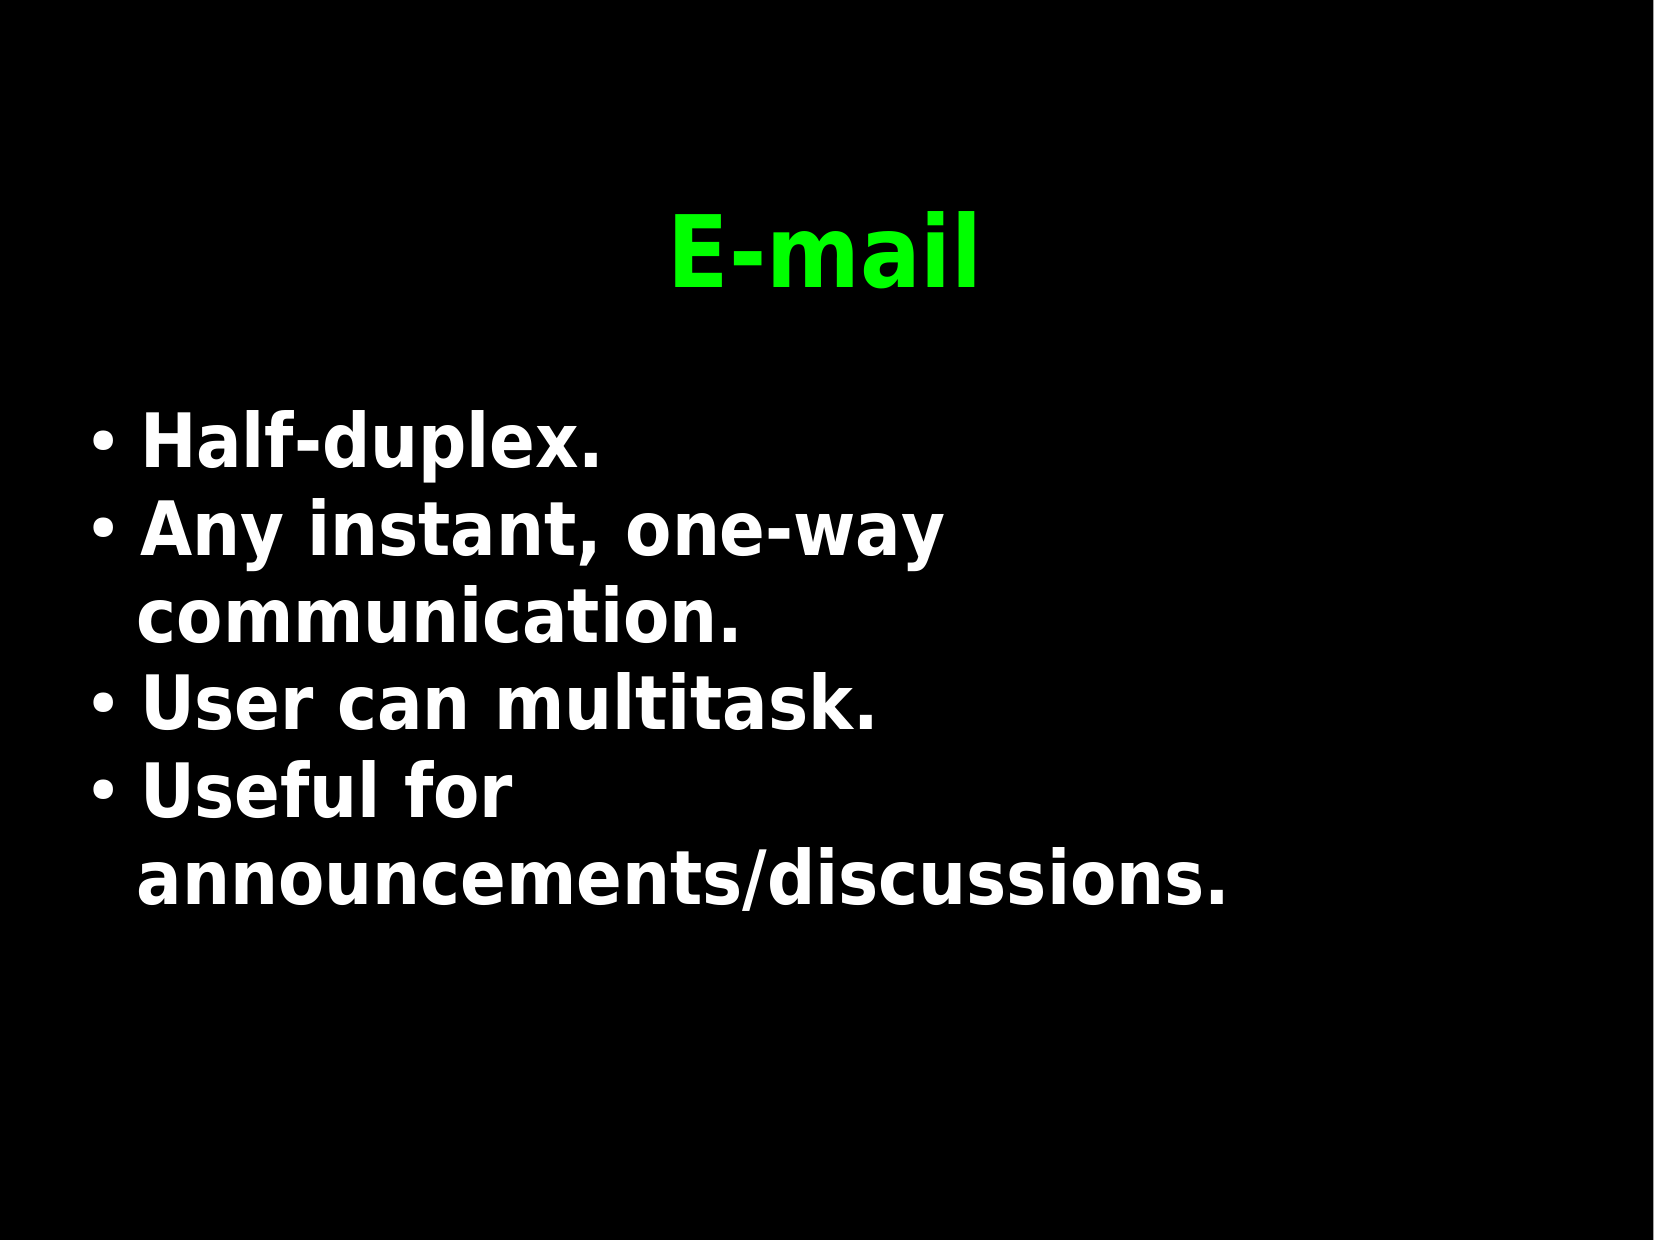

E-mail
 Half-duplex.
 Any instant, one-way
 communication.
 User can multitask.
 Useful for
 announcements/discussions.